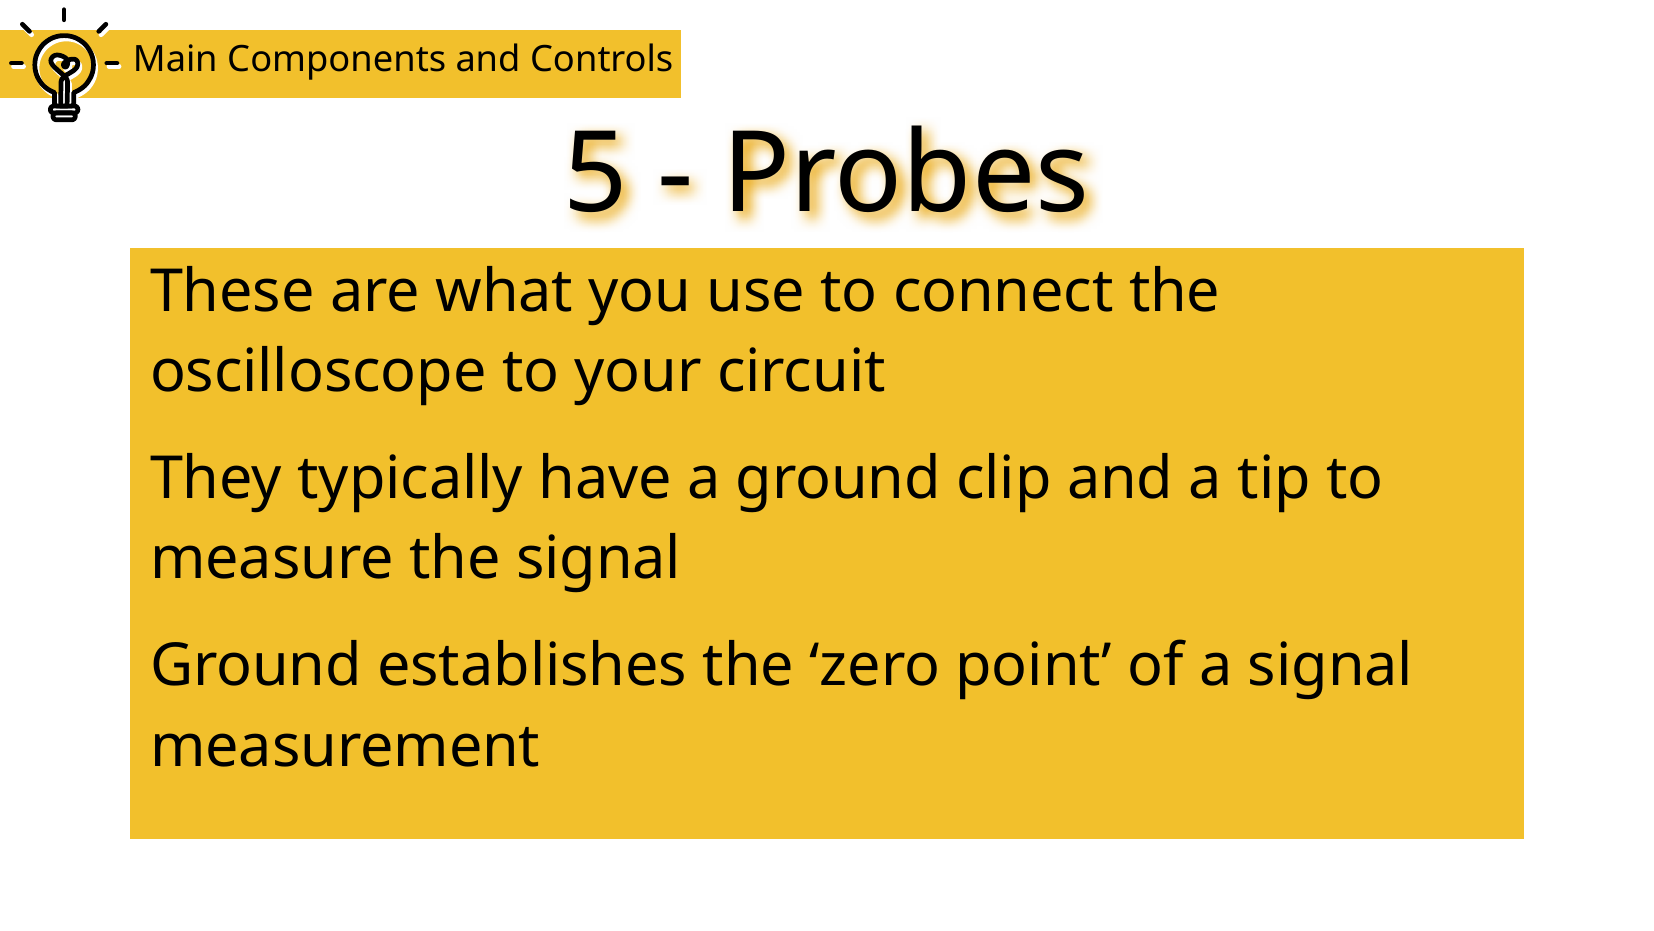

Main Components and Controls
# 5 - Probes
These are what you use to connect the oscilloscope to your circuit
They typically have a ground clip and a tip to measure the signal
Ground establishes the ‘zero point’ of a signal measurement